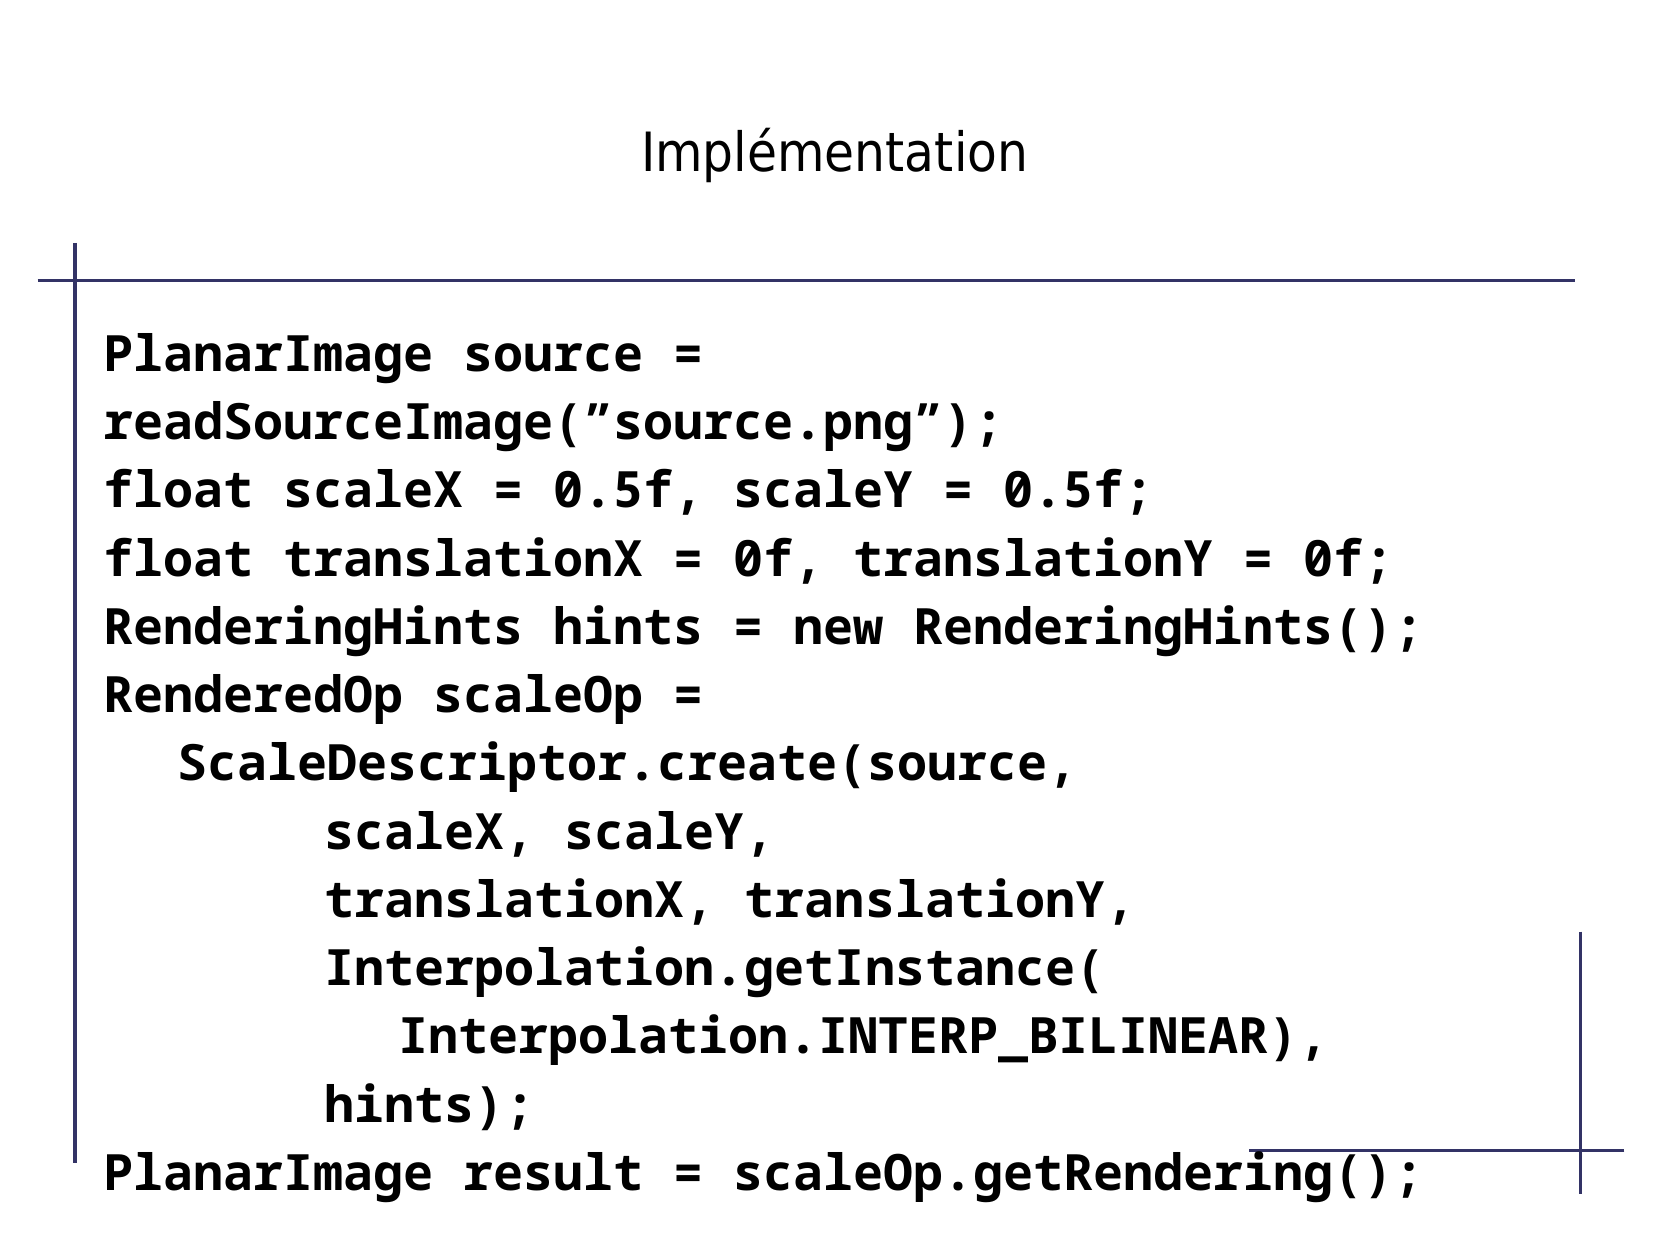

# Implémentation
PlanarImage source = readSourceImage(”source.png”);
float scaleX = 0.5f, scaleY = 0.5f;
float translationX = 0f, translationY = 0f;
RenderingHints hints = new RenderingHints();
RenderedOp scaleOp =
	ScaleDescriptor.create(source,
			scaleX, scaleY,
			translationX, translationY, 									Interpolation.getInstance(
				Interpolation.INTERP_BILINEAR),
			hints);
PlanarImage result = scaleOp.getRendering();